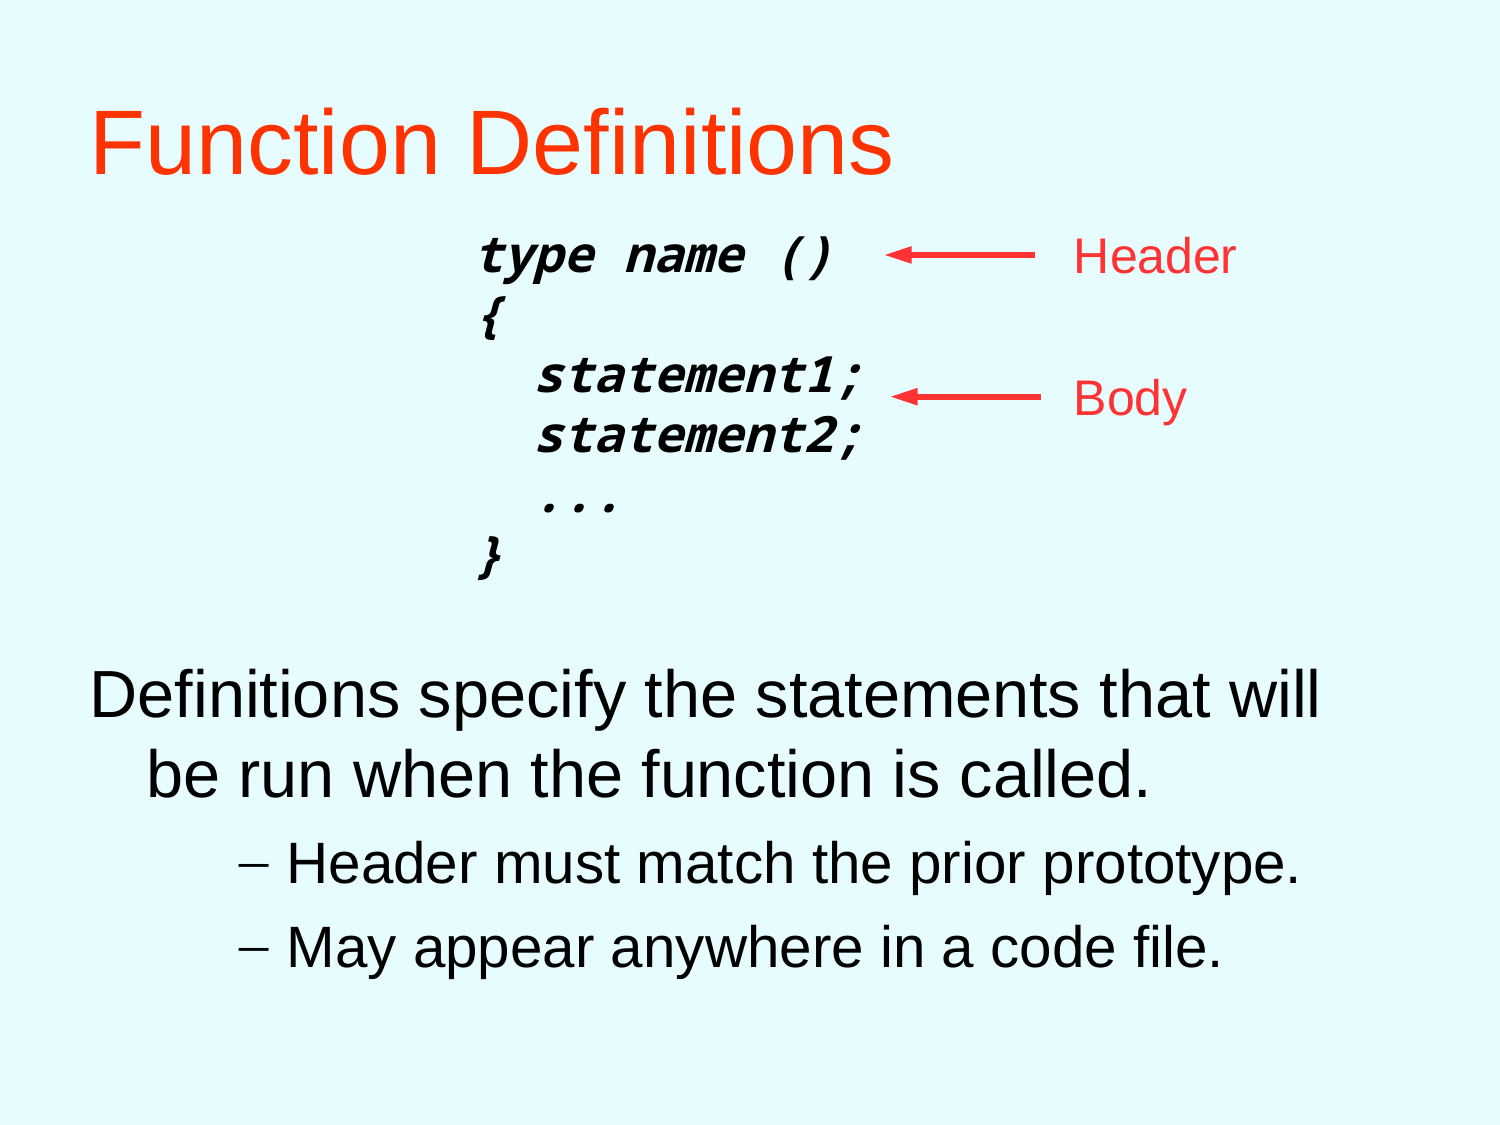

# Function Definitions
type name ()
{
 statement1;
 statement2;
 ...
}
Header
Body
Definitions specify the statements that will be run when the function is called.
Header must match the prior prototype.
May appear anywhere in a code file.